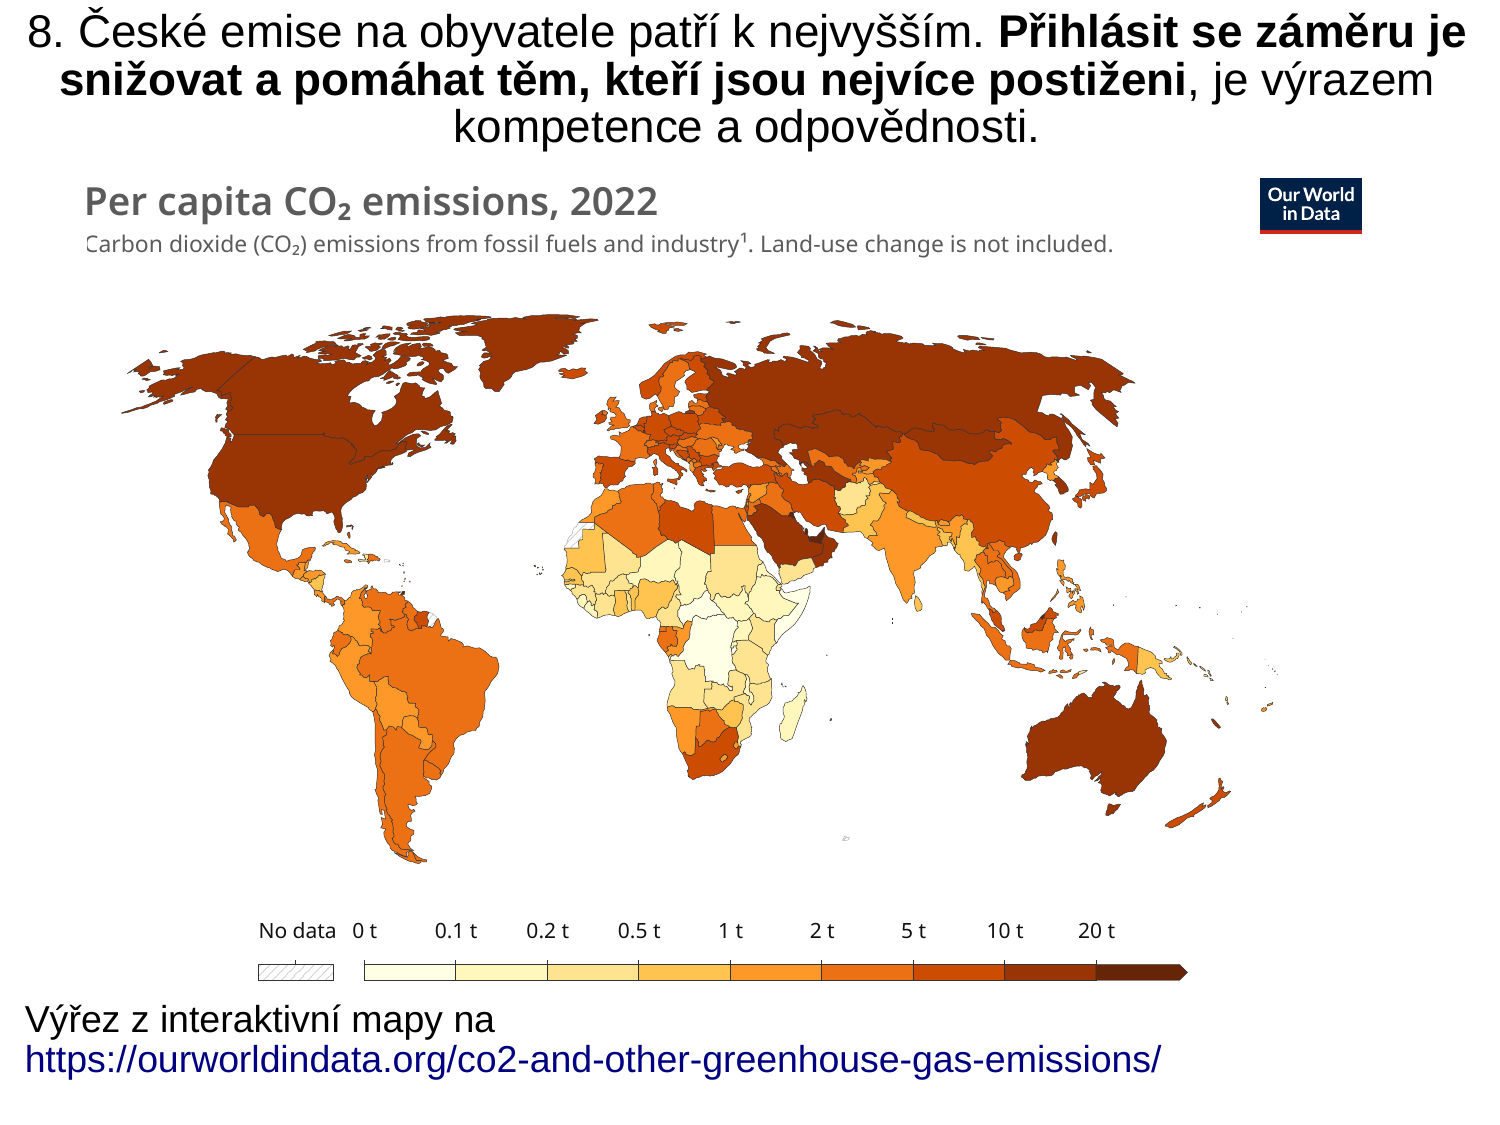

# 8. České emise na obyvatele patří k nejvyšším. Přihlásit se záměru je snižovat a pomáhat těm, kteří jsou nejvíce postiženi, je výrazem kompetence a odpovědnosti.
Výřez z interaktivní mapy na https://ourworldindata.org/co2-and-other-greenhouse-gas-emissions/